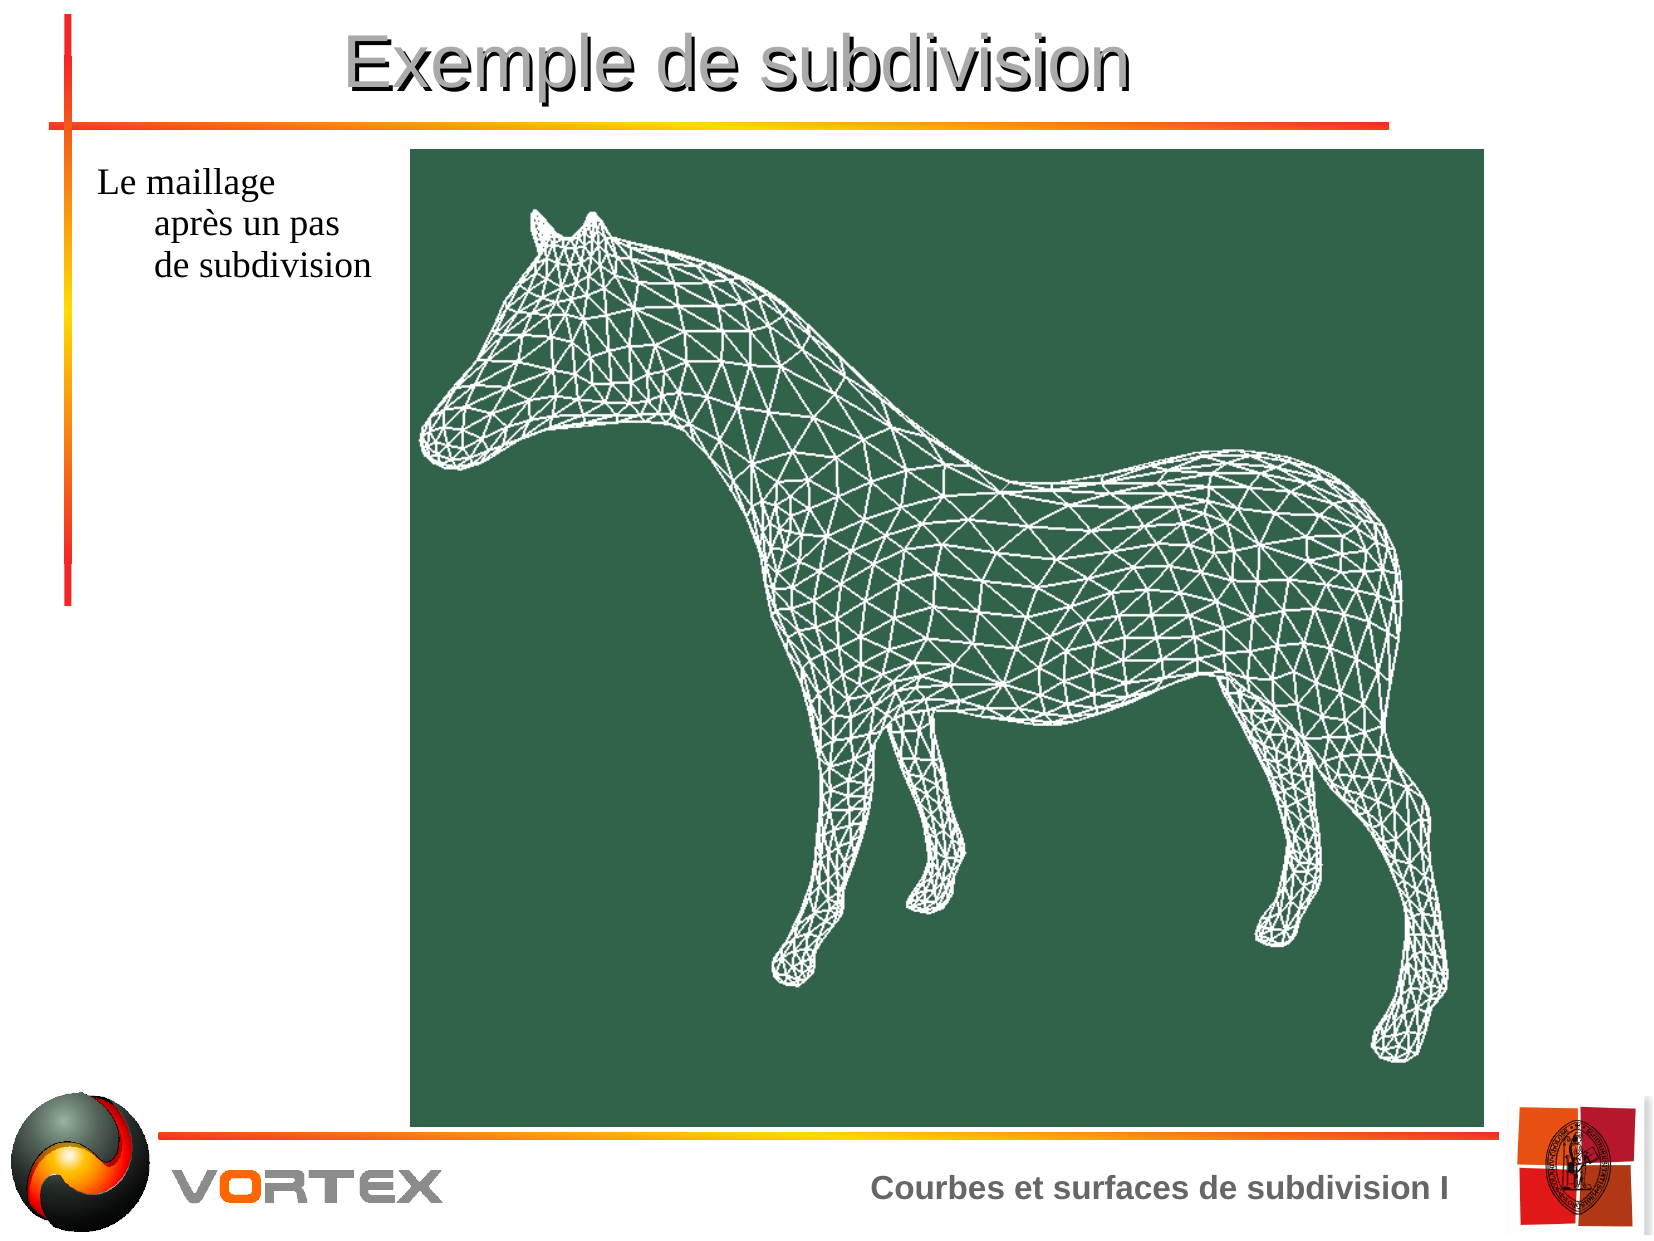

# Exemple de subdivision
Le maillage
 après un pas
 de subdivision